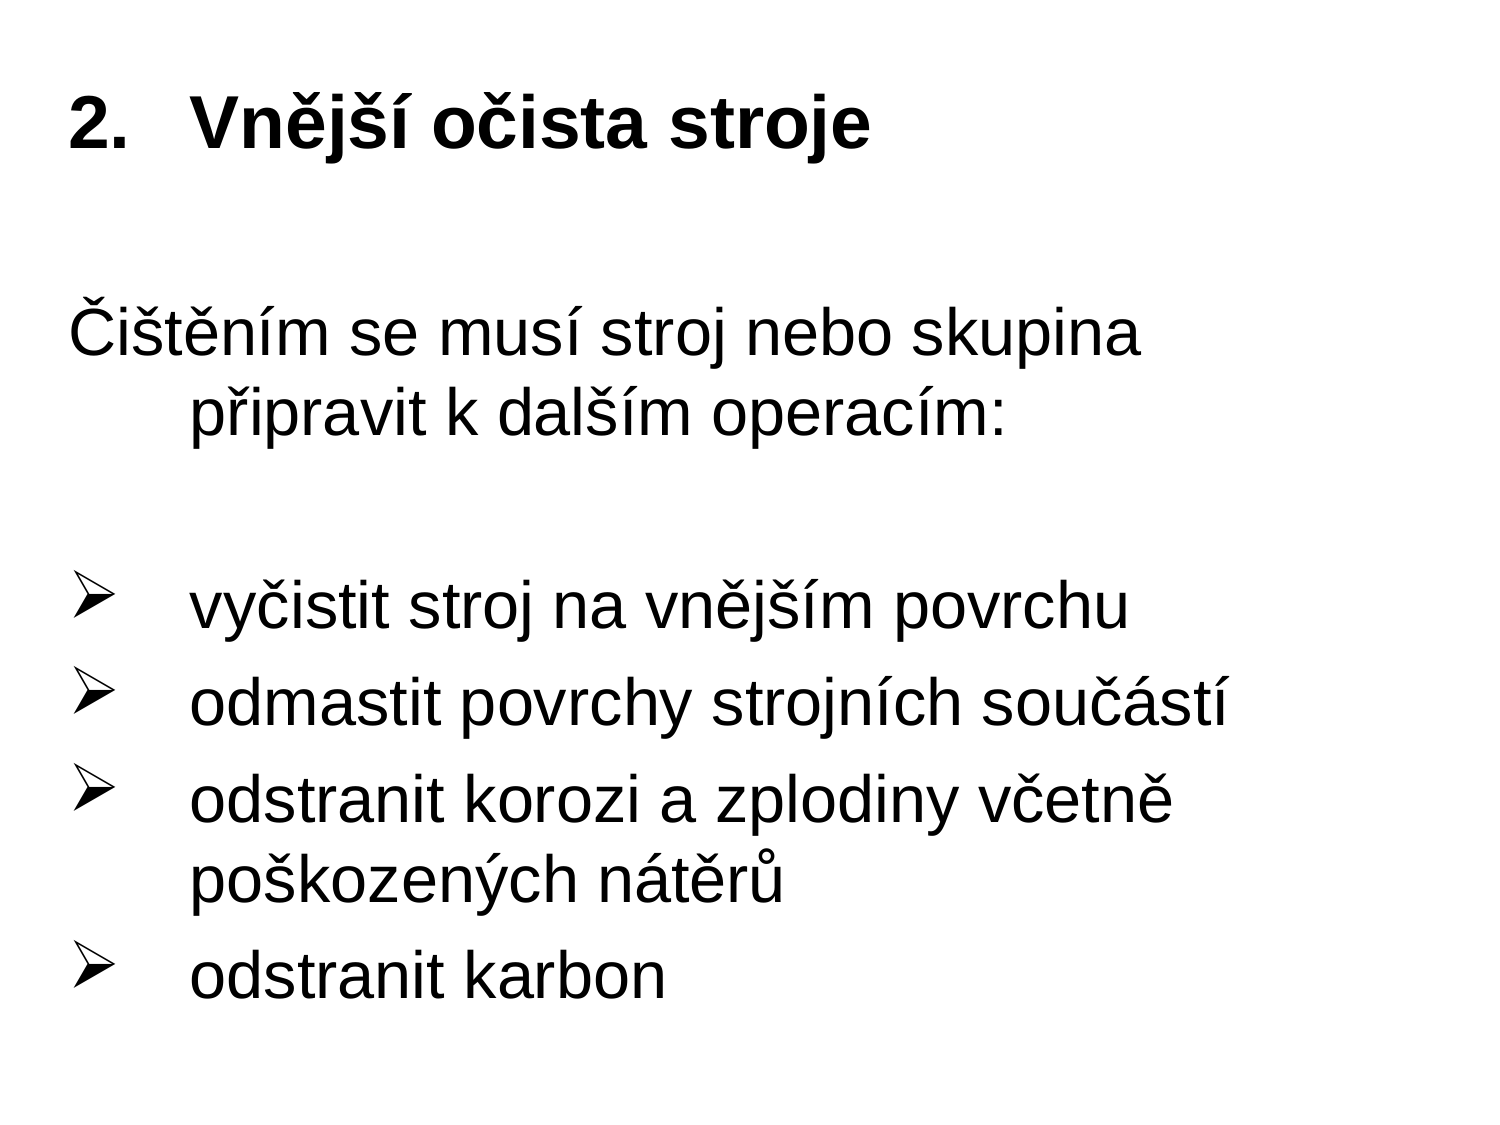

# Vnější očista stroje
Čištěním se musí stroj nebo skupina připravit k dalším operacím:
vyčistit stroj na vnějším povrchu
odmastit povrchy strojních součástí
odstranit korozi a zplodiny včetně poškozených nátěrů
odstranit karbon